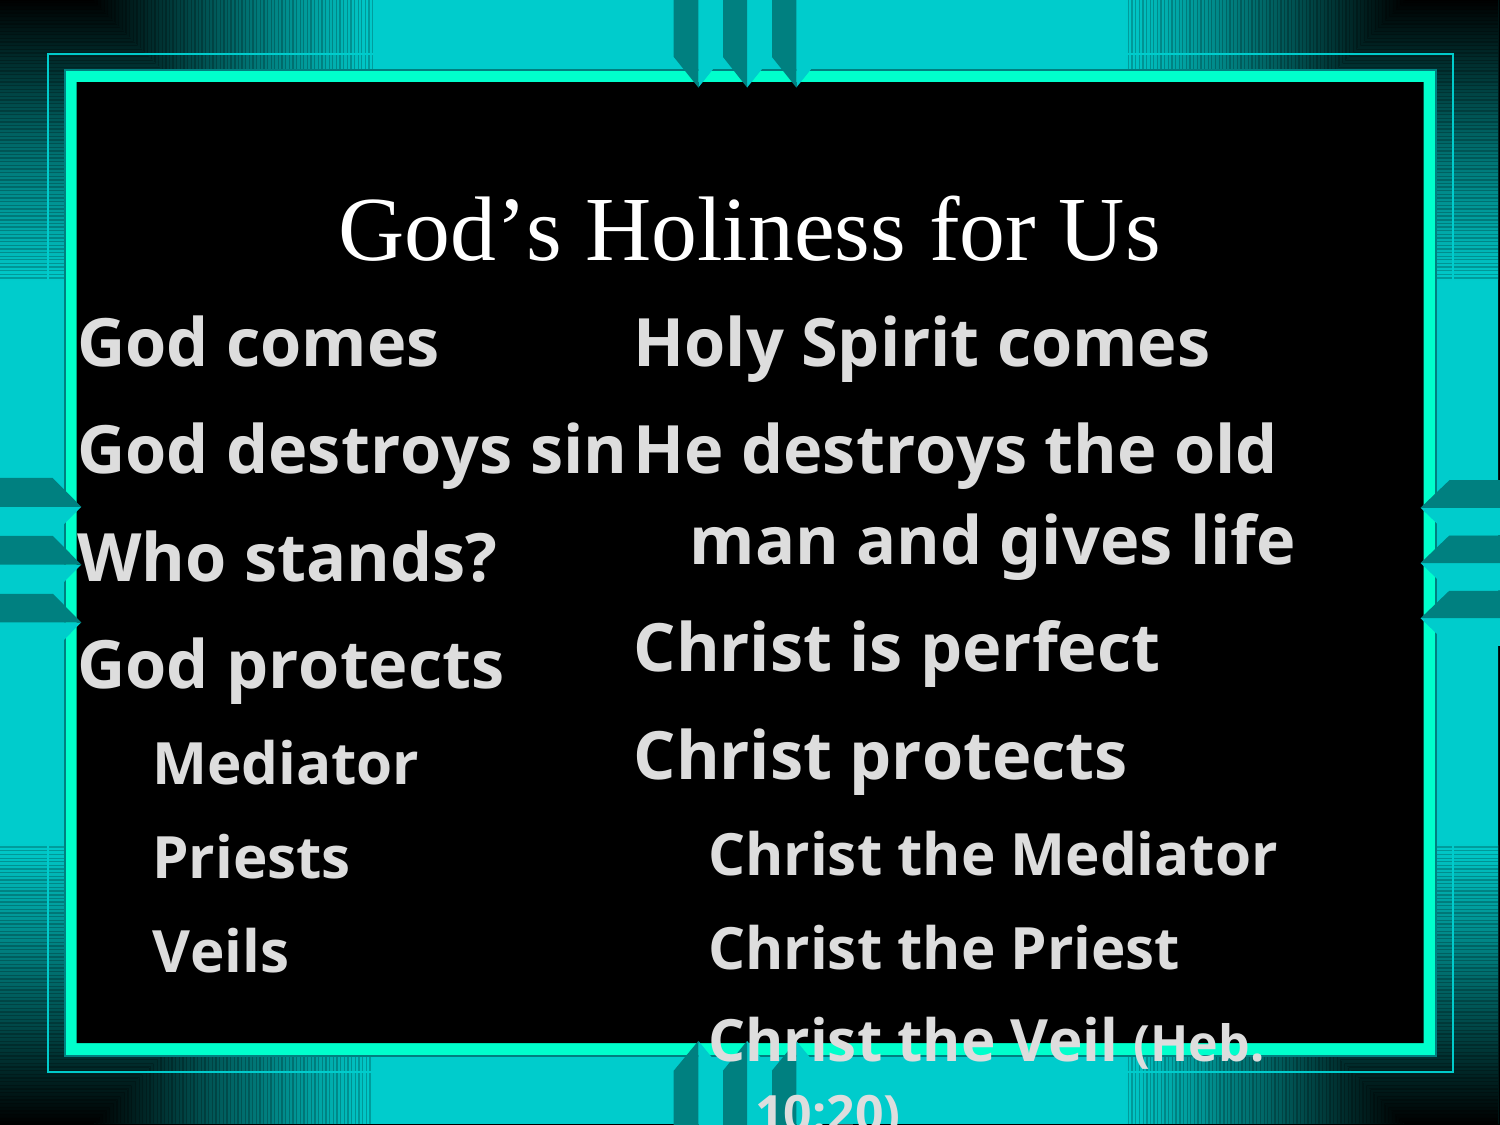

# God’s Holiness for Us
God comes
God destroys sin
Who stands?
God protects
Mediator
Priests
Veils
Holy Spirit comes
He destroys the old man and gives life
Christ is perfect
Christ protects
Christ the Mediator
Christ the Priest
Christ the Veil (Heb. 10:20)